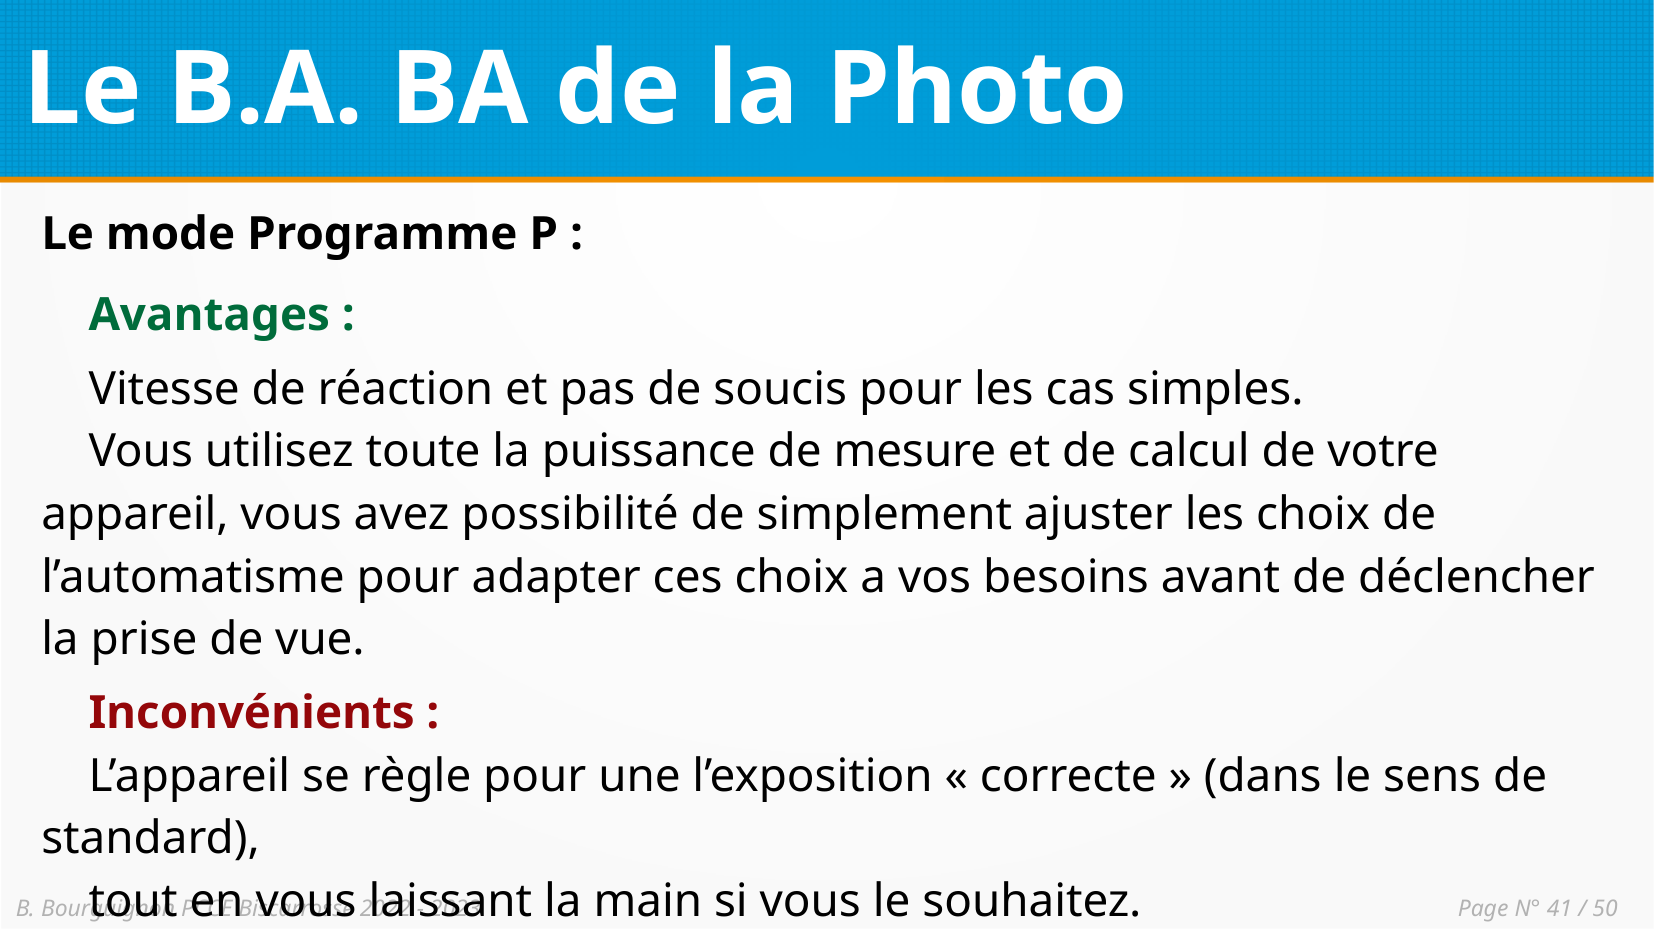

# Le B.A. BA de la Photo
Le mode Programme P :
Avantages :
Vitesse de réaction et pas de soucis pour les cas simples.
Vous utilisez toute la puissance de mesure et de calcul de votre appareil, vous avez possibilité de simplement ajuster les choix de l’automatisme pour adapter ces choix a vos besoins avant de déclencher la prise de vue.
Inconvénients :
L’appareil se règle pour une l’exposition « correcte » (dans le sens de standard),
tout en vous laissant la main si vous le souhaitez.